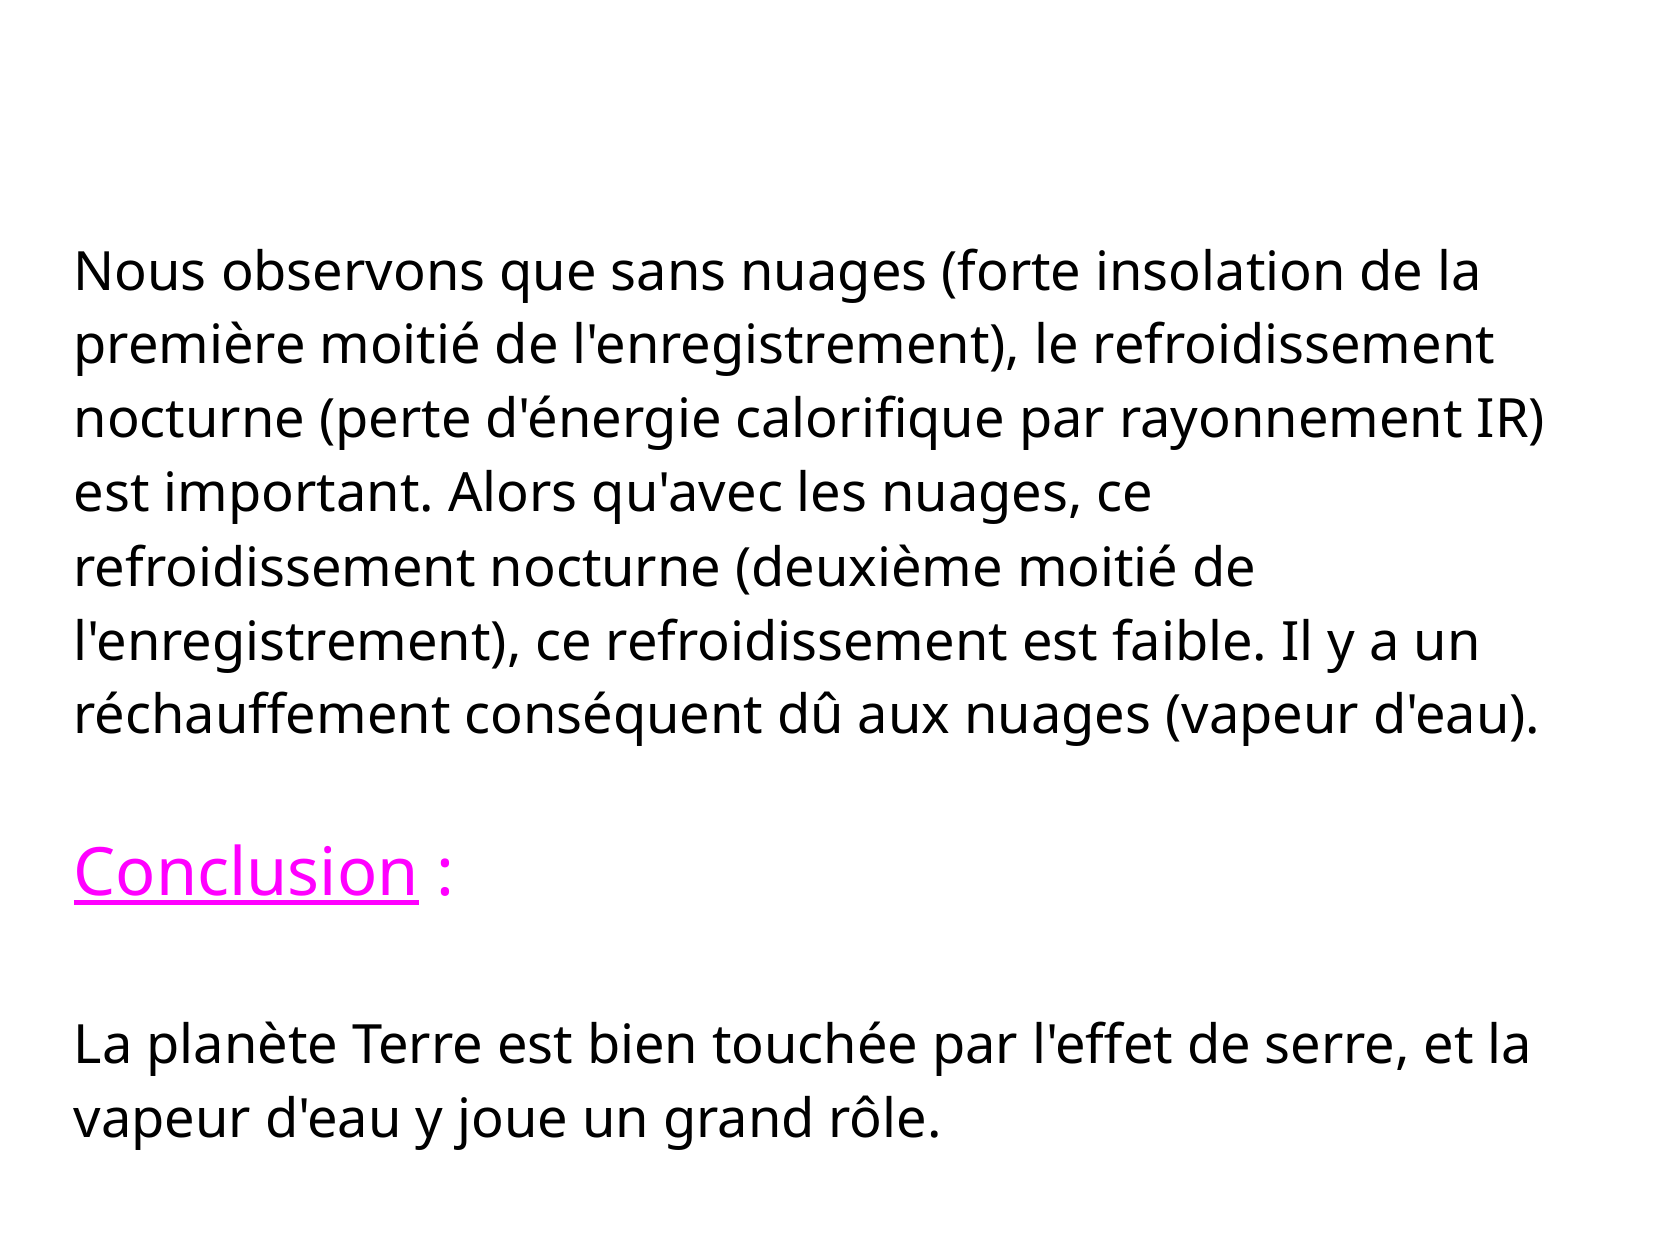

Nous observons que sans nuages (forte insolation de la première moitié de l'enregistrement), le refroidissement nocturne (perte d'énergie calorifique par rayonnement IR) est important. Alors qu'avec les nuages, ce refroidissement nocturne (deuxième moitié de l'enregistrement), ce refroidissement est faible. Il y a un réchauffement conséquent dû aux nuages (vapeur d'eau).
Conclusion :
La planète Terre est bien touchée par l'effet de serre, et la vapeur d'eau y joue un grand rôle.